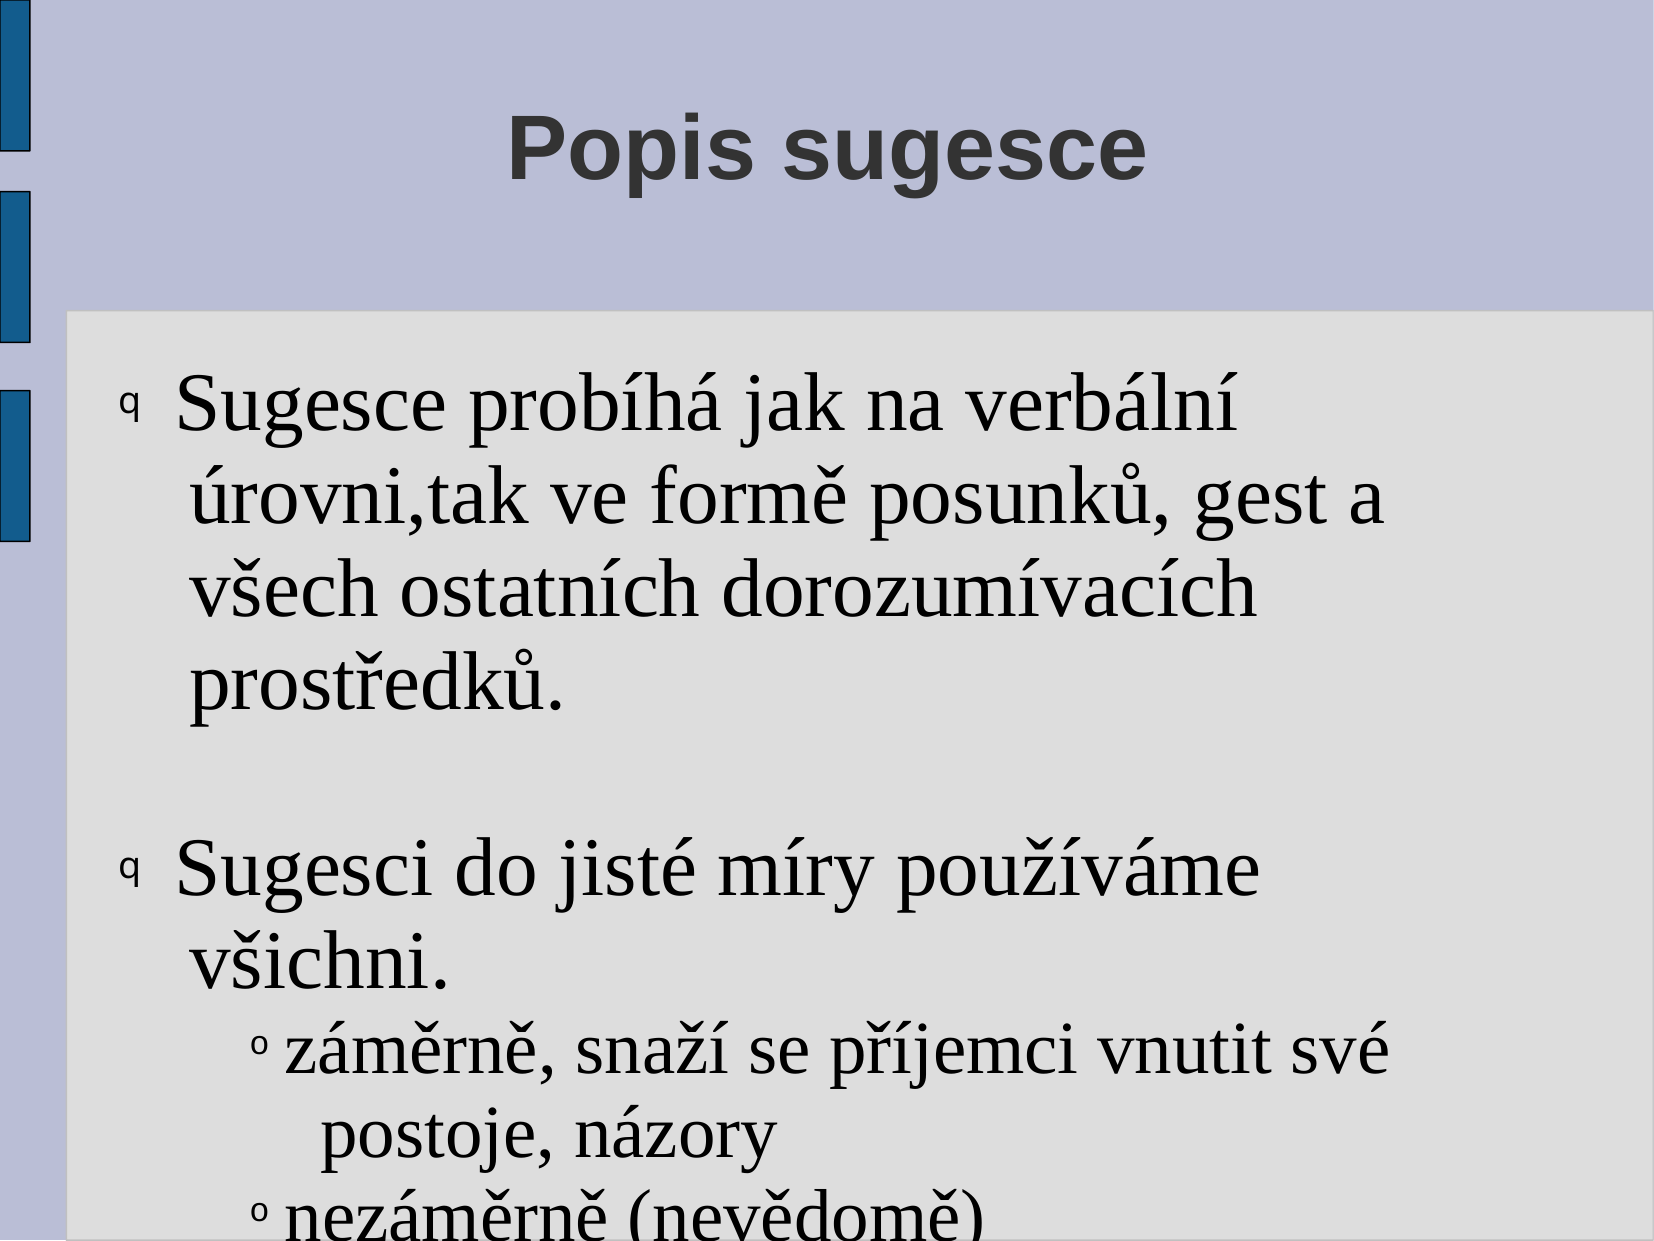

# Popis sugesce
 Sugesce probíhá jak na verbální úrovni,tak ve formě posunků, gest a všech ostatních dorozumívacích prostředků.
 Sugesci do jisté míry používáme všichni.
záměrně, snaží se příjemci vnutit své postoje, názory
nezáměrně (nevědomě)